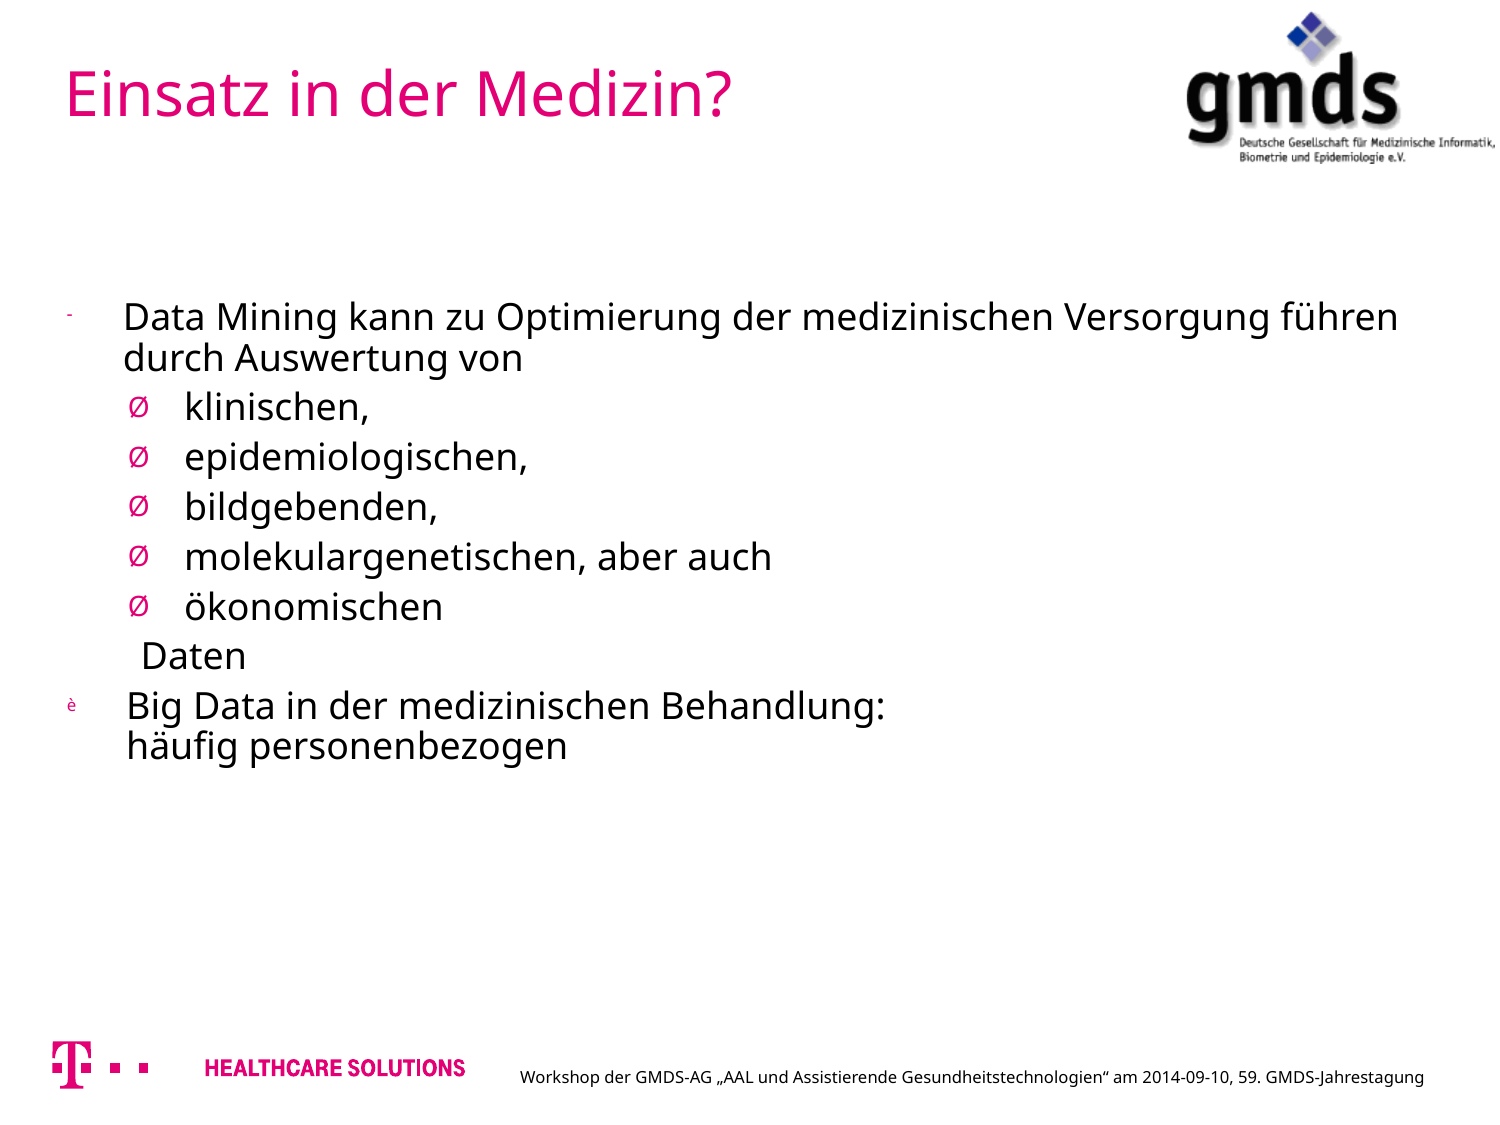

# Einsatz in der Medizin?
Data Mining kann zu Optimierung der medizinischen Versorgung führen durch Auswertung von
klinischen,
epidemiologischen,
bildgebenden,
molekulargenetischen, aber auch
ökonomischen
	Daten
Big Data in der medizinischen Behandlung:
häufig personenbezogen
Workshop der GMDS-AG „AAL und Assistierende Gesundheitstechnologien“ am 2014-09-10, 59. GMDS-Jahrestagung